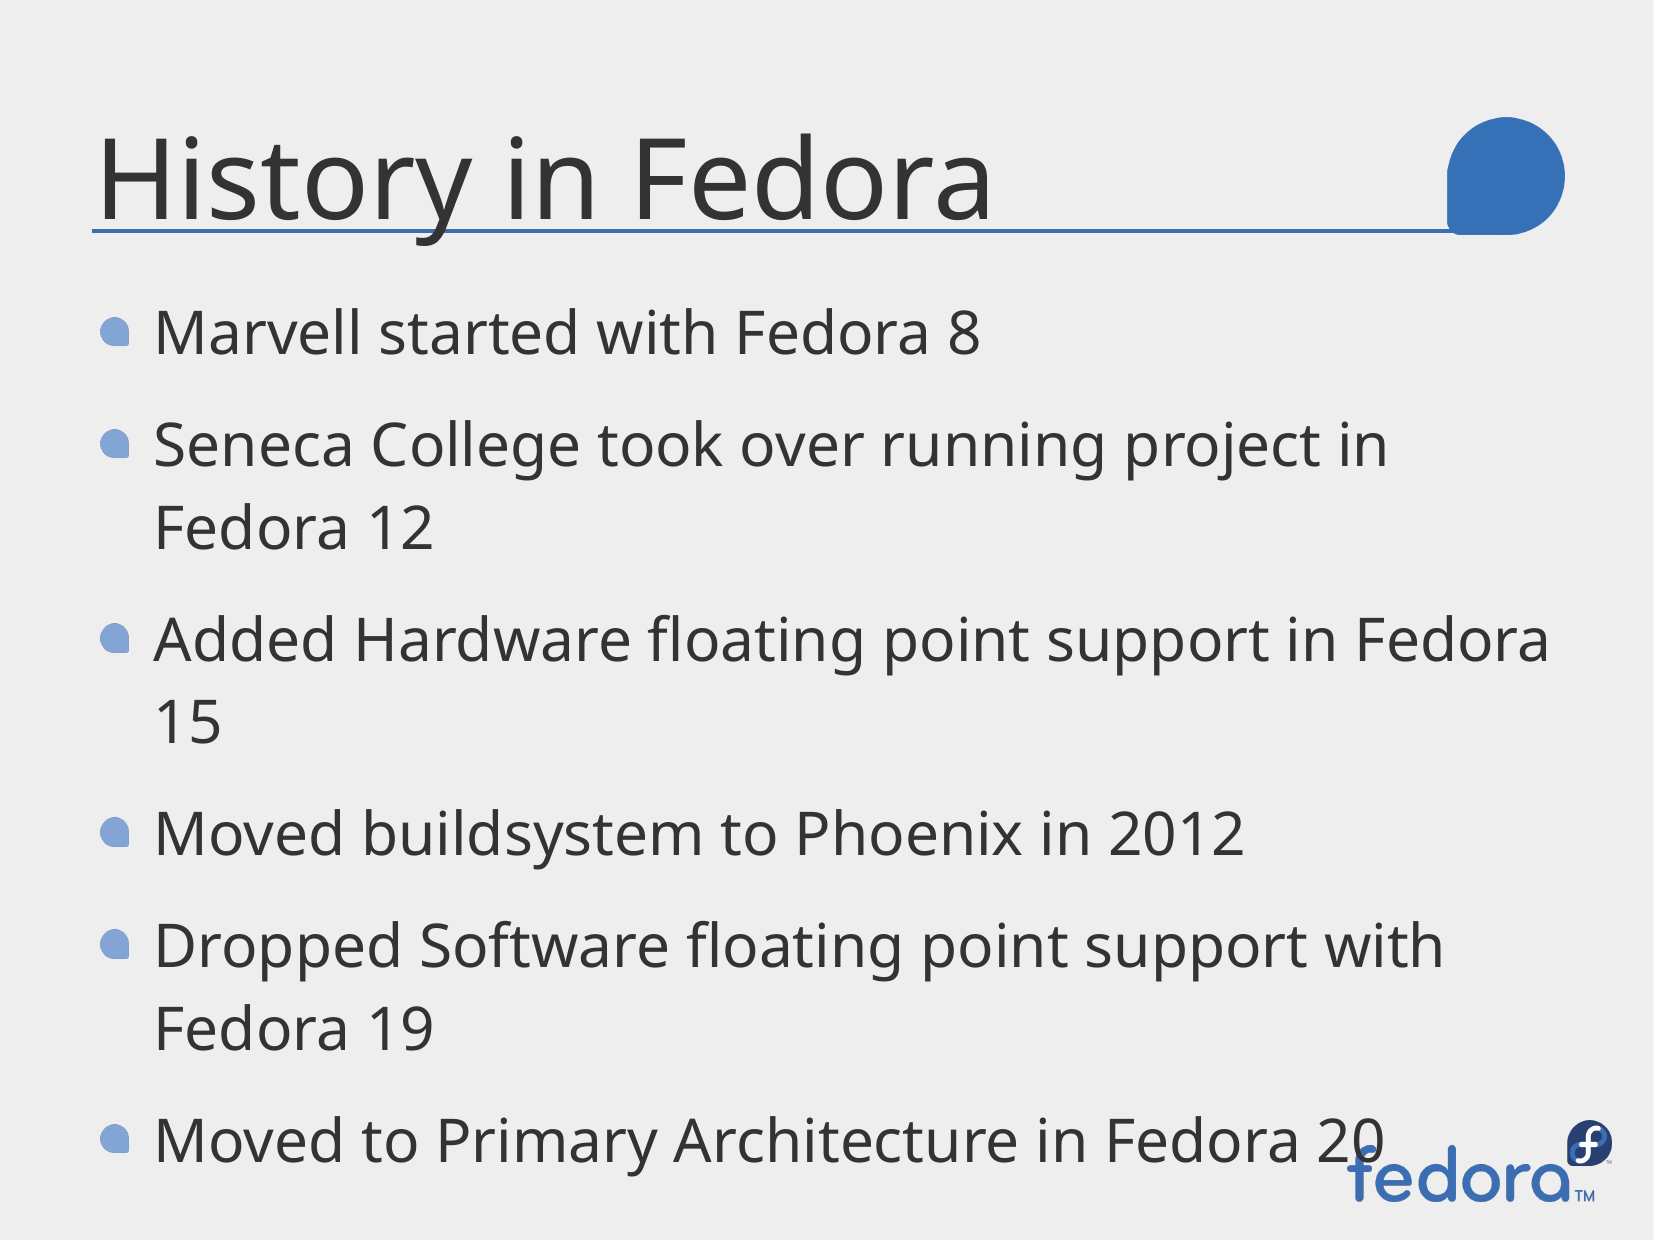

History in Fedora
# Marvell started with Fedora 8
Seneca College took over running project in Fedora 12
Added Hardware floating point support in Fedora 15
Moved buildsystem to Phoenix in 2012
Dropped Software floating point support with Fedora 19
Moved to Primary Architecture in Fedora 20